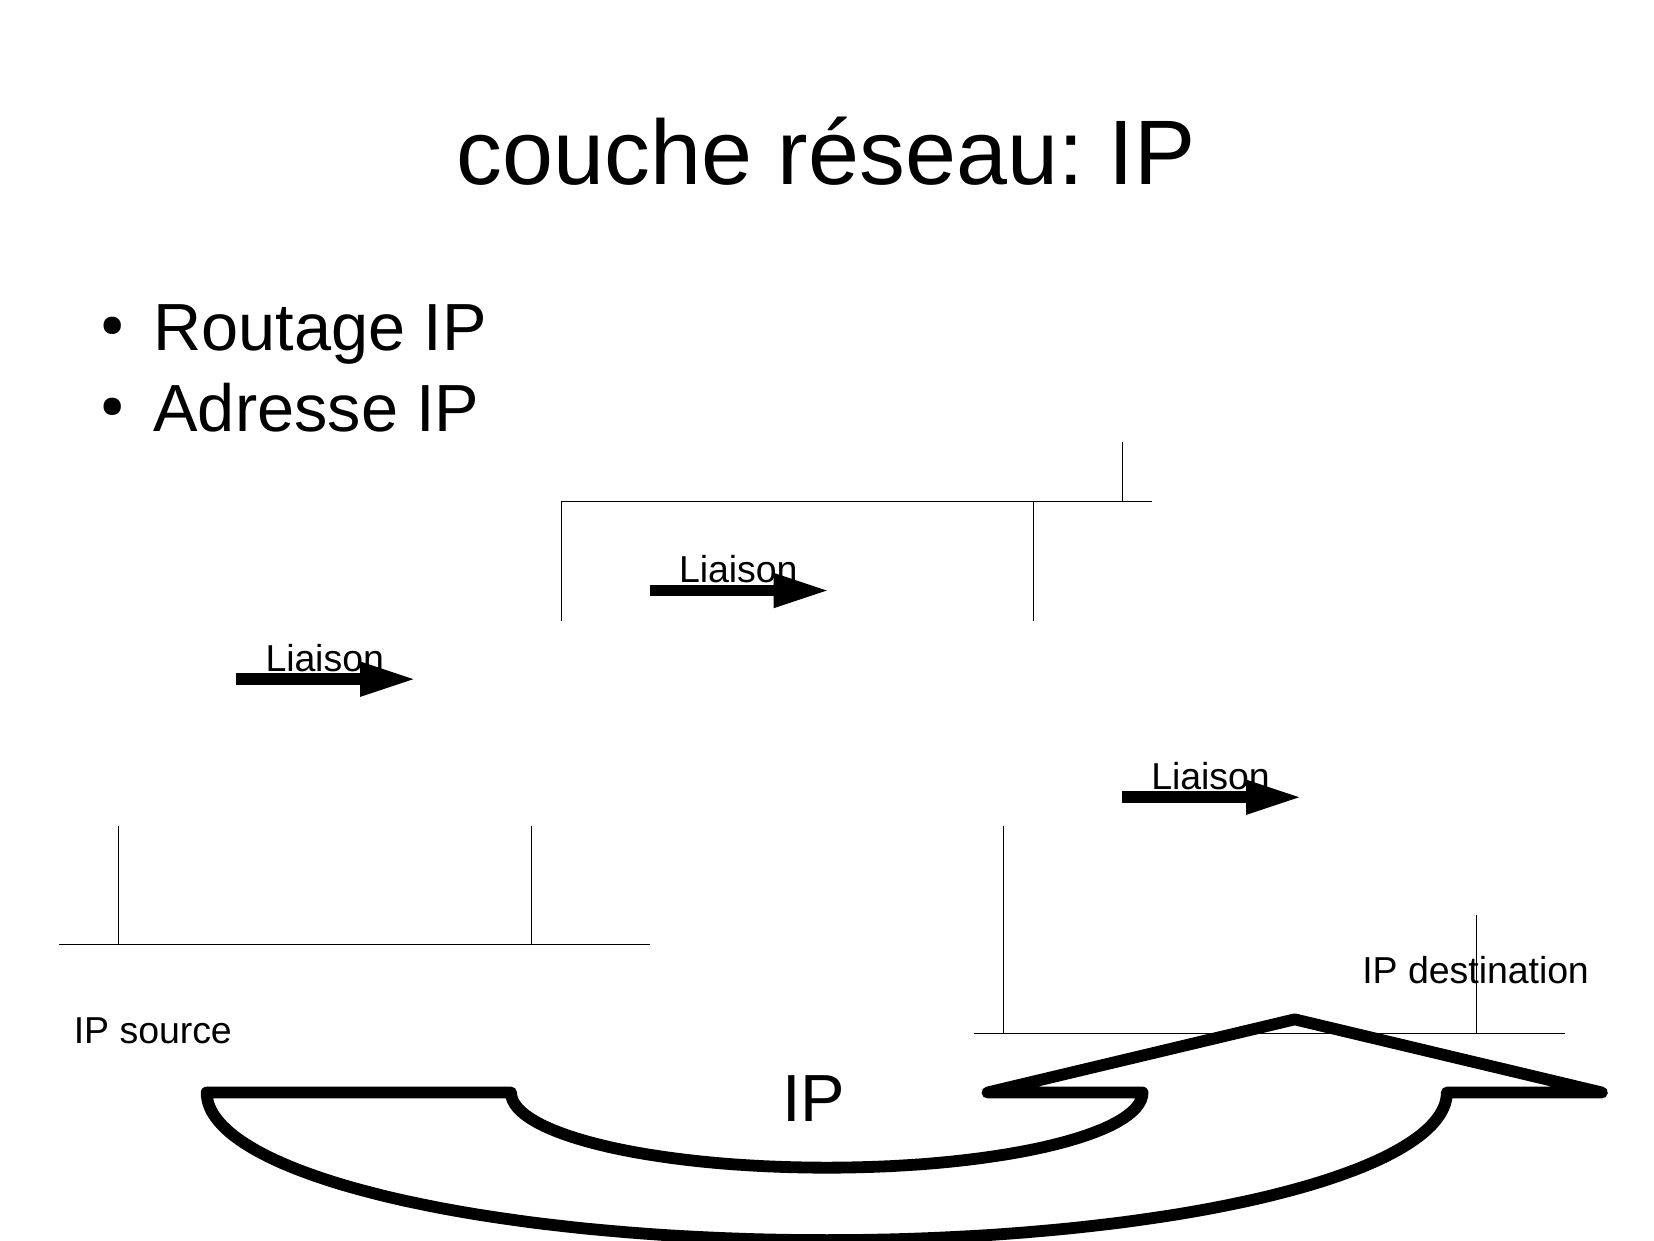

# couche réseau: IP
Routage IP
Adresse IP
Liaison
Liaison
Liaison
IP destination
IP source
IP